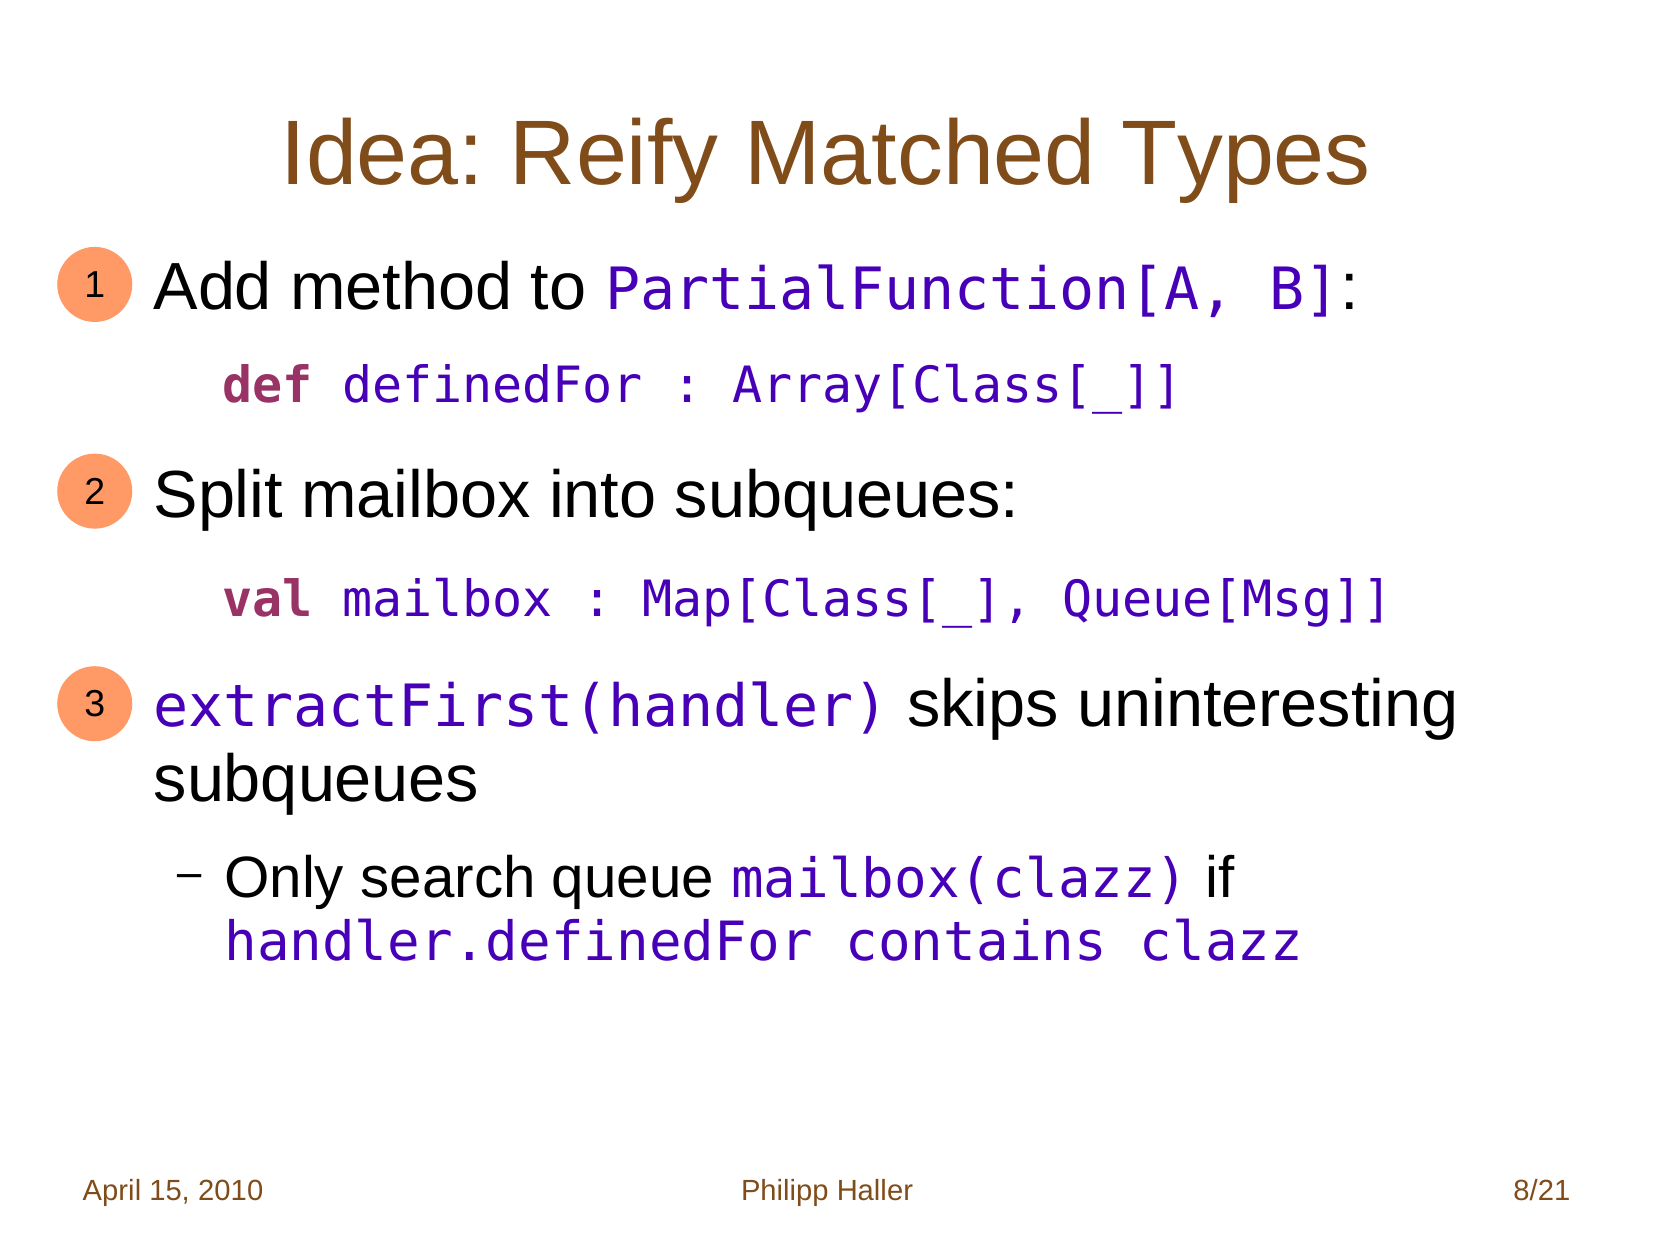

# Idea: Reify Matched Types
1
Add method to PartialFunction[A, B]:
Split mailbox into subqueues:
extractFirst(handler) skips uninteresting subqueues
Only search queue mailbox(clazz) if handler.definedFor contains clazz
def definedFor : Array[Class[_]]
2
val mailbox : Map[Class[_], Queue[Msg]]
3
April 15, 2010
Translucent Functions
8